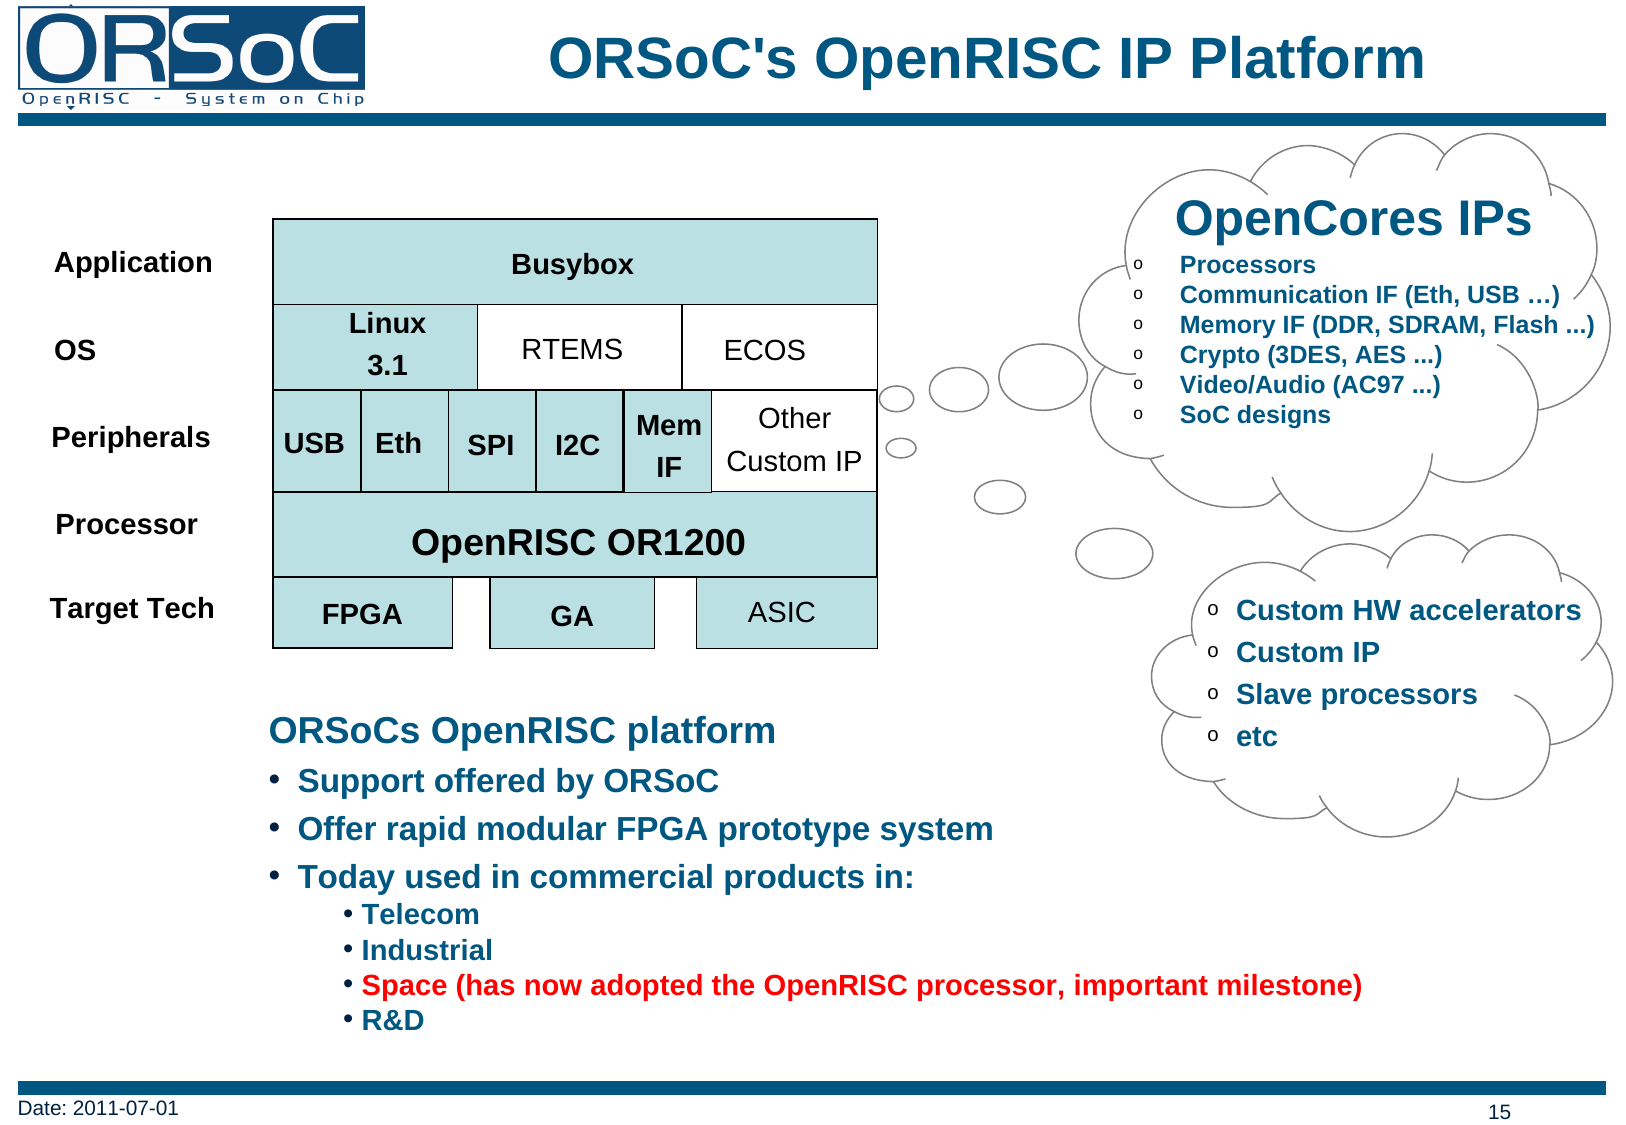

ORSoC's OpenRISC IP Platform
OpenCores IPs
Application
Busybox
Processors
Communication IF (Eth, USB …)
Memory IF (DDR, SDRAM, Flash ...)
Crypto (3DES, AES ...)
Video/Audio (AC97 ...)
SoC designs
Linux
3.1
RTEMS
OS
ECOS
Other
Custom IP
Mem
IF
Peripherals
USB
Eth
SPI
I2C
Processor
OpenRISC OR1200
Target Tech
Custom HW accelerators
Custom IP
Slave processors
etc
ASIC
FPGA
GA
ORSoCs OpenRISC platform
Support offered by ORSoC
Offer rapid modular FPGA prototype system
Today used in commercial products in:
 Telecom
 Industrial
 Space (has now adopted the OpenRISC processor, important milestone)
 R&D